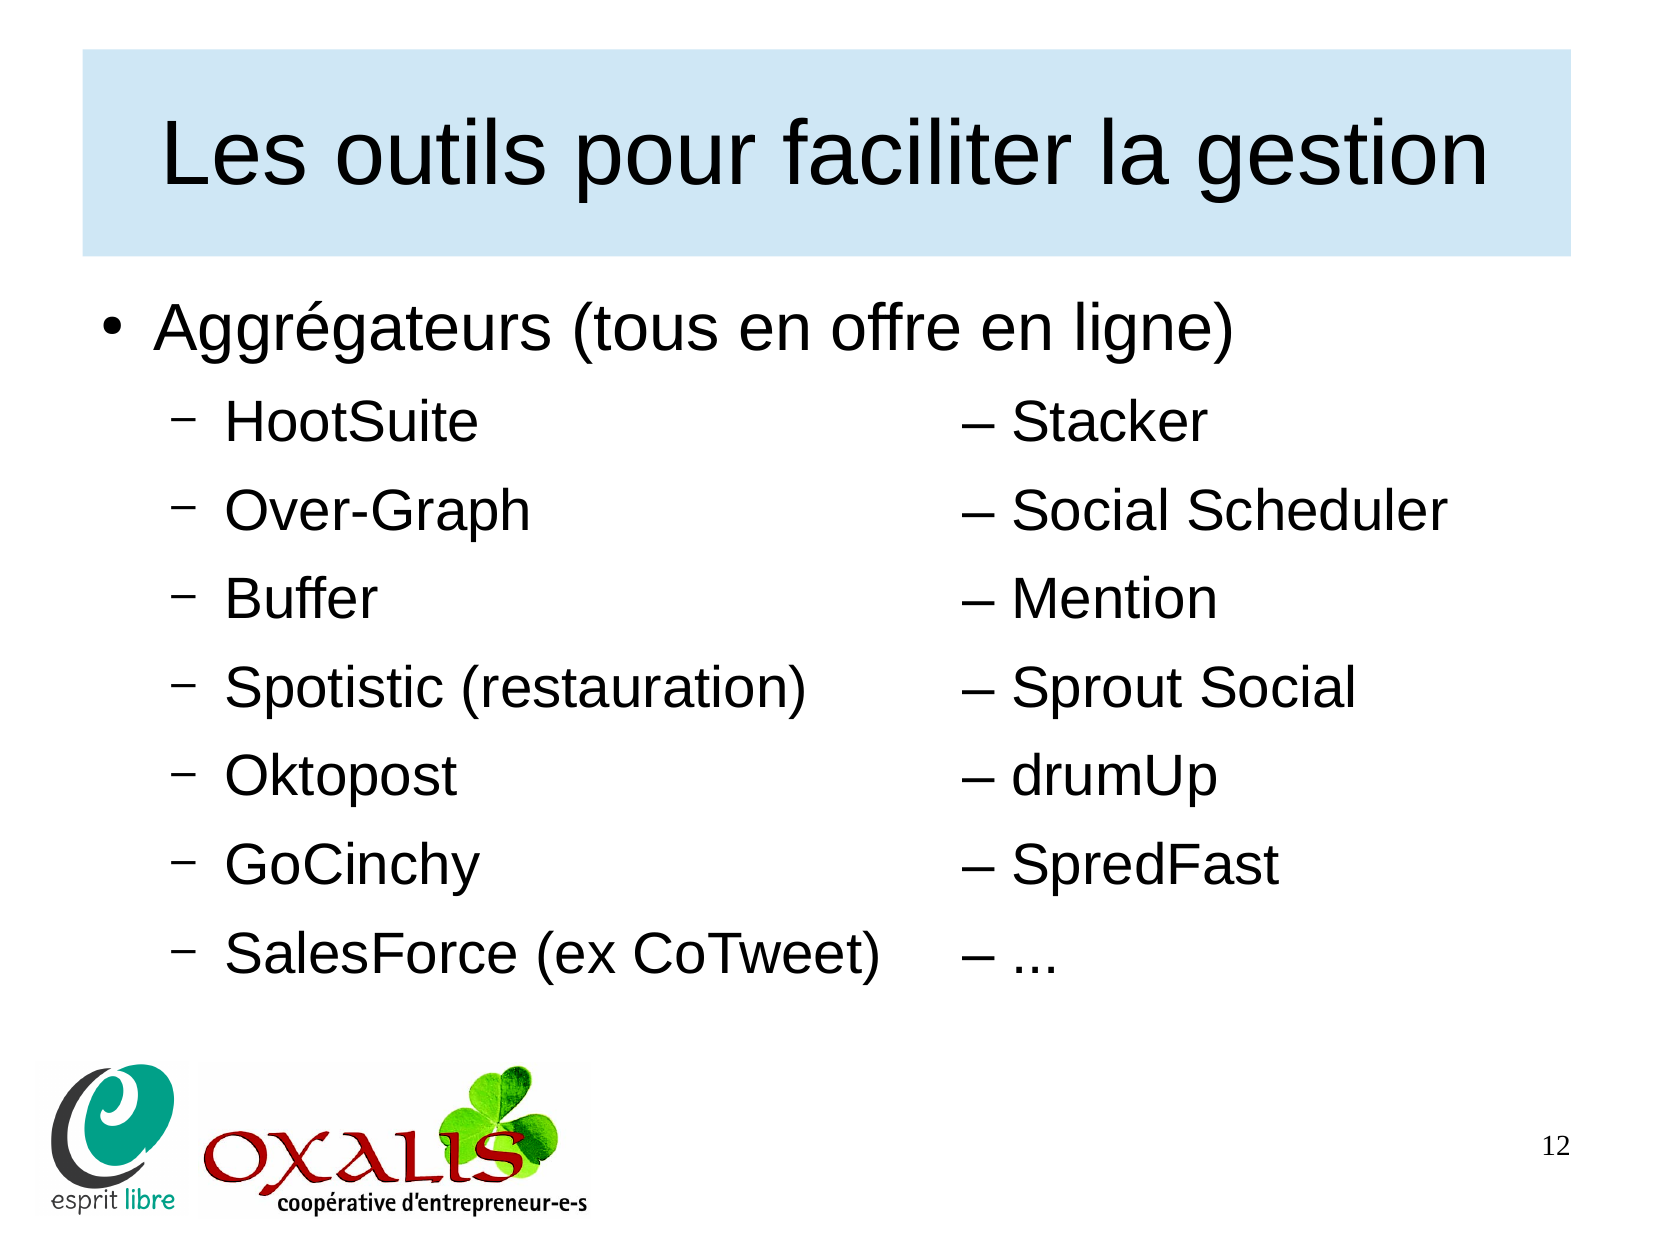

# Les outils pour faciliter la gestion
Aggrégateurs (tous en offre en ligne)
HootSuite							– Stacker
Over-Graph						– Social Scheduler
Buffer								– Mention
Spotistic (restauration)			– Sprout Social
Oktopost							– drumUp
GoCinchy							– SpredFast
SalesForce (ex CoTweet)		– ...
12